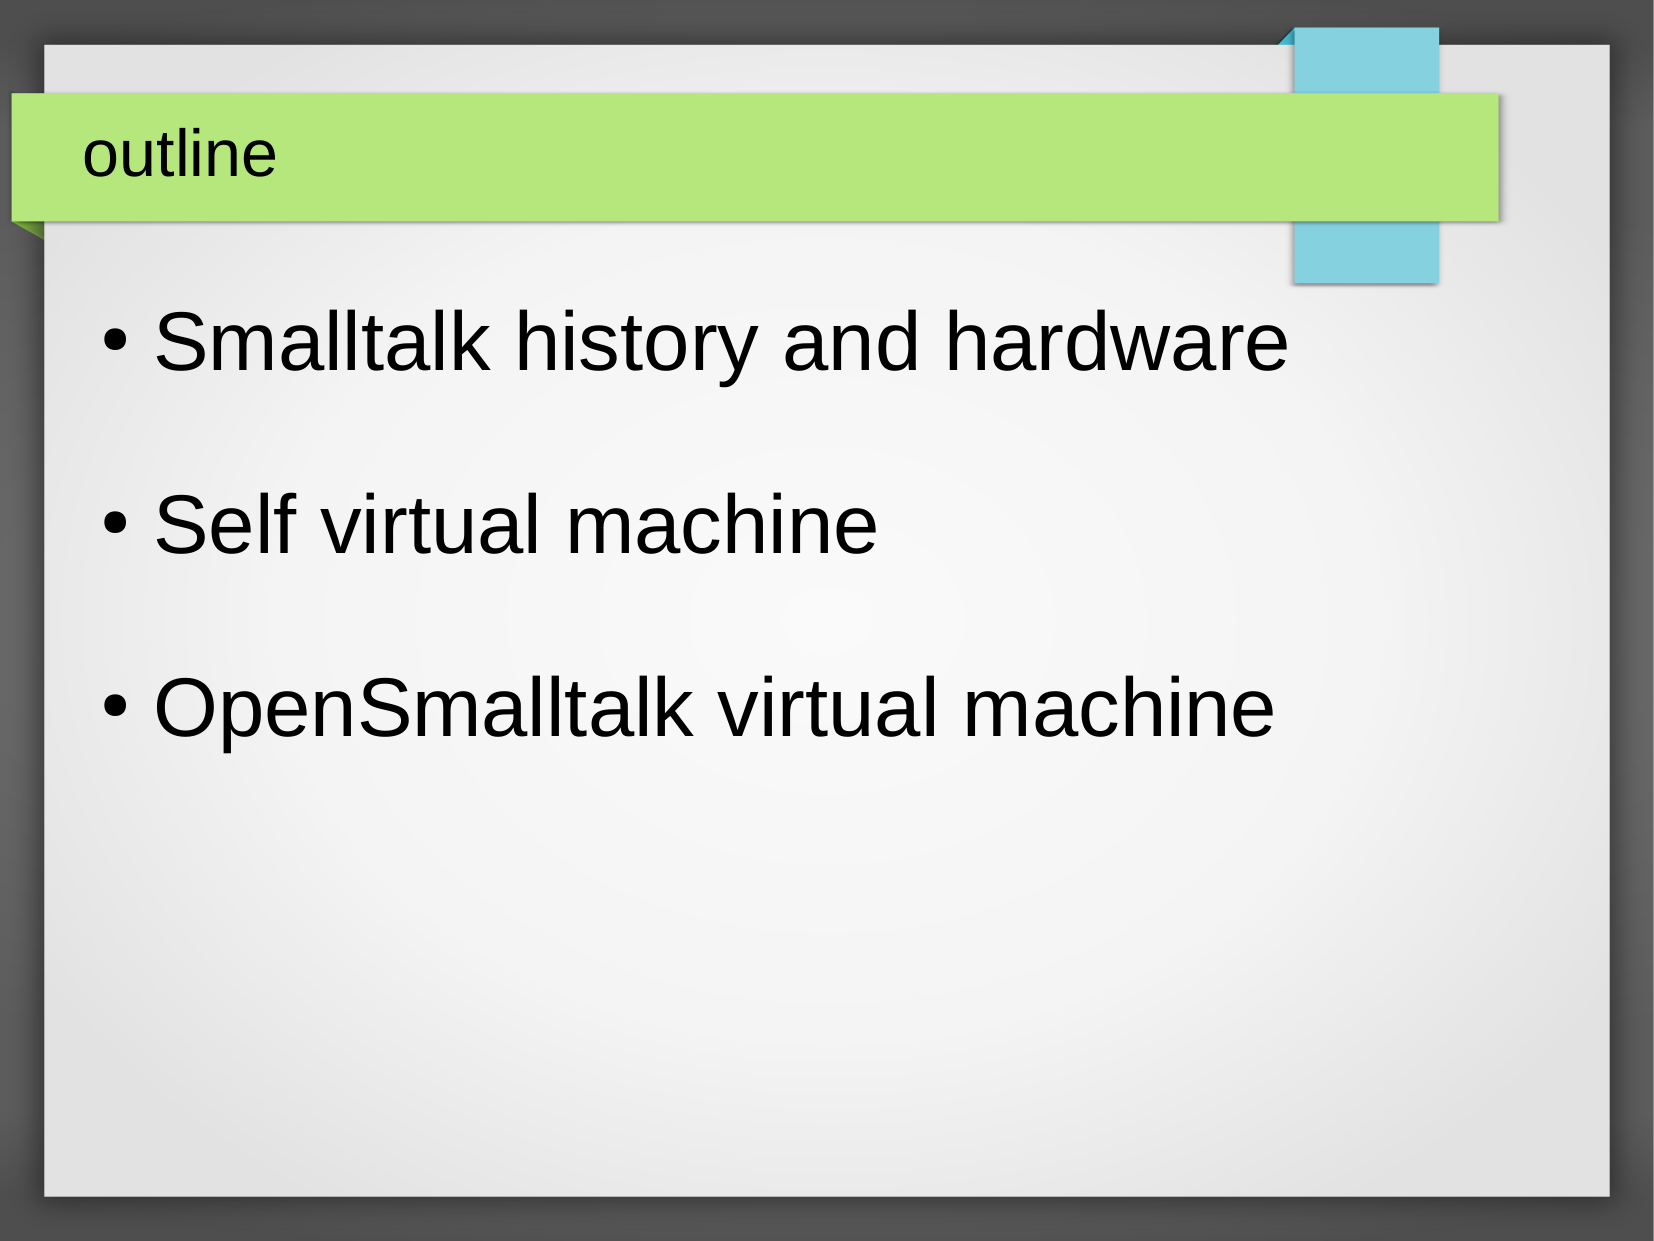

# outline
Smalltalk history and hardware
Self virtual machine
OpenSmalltalk virtual machine